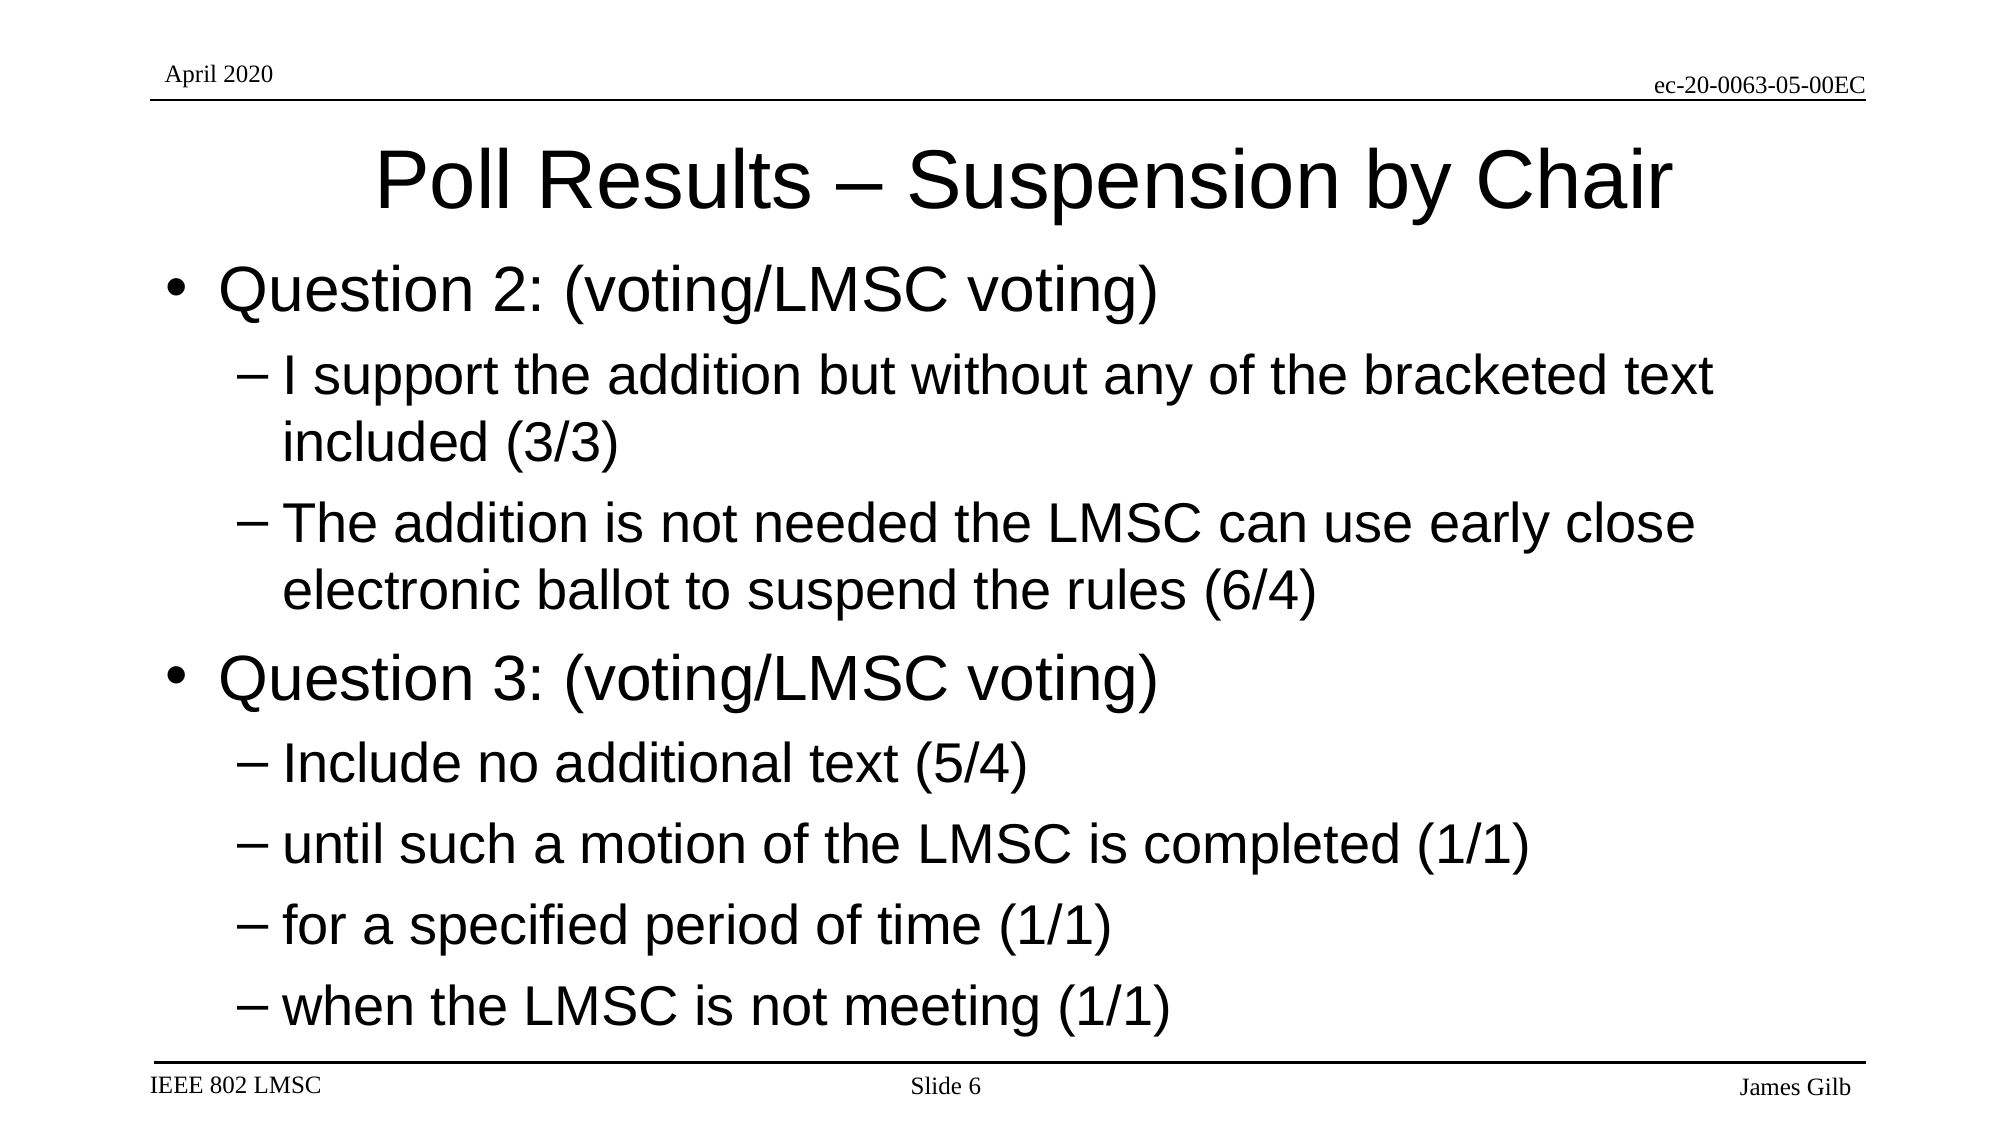

# Poll Results – Suspension by Chair
Question 2: (voting/LMSC voting)
I support the addition but without any of the bracketed text included (3/3)
The addition is not needed the LMSC can use early close electronic ballot to suspend the rules (6/4)
Question 3: (voting/LMSC voting)
Include no additional text (5/4)
until such a motion of the LMSC is completed (1/1)
for a specified period of time (1/1)
when the LMSC is not meeting (1/1)
6